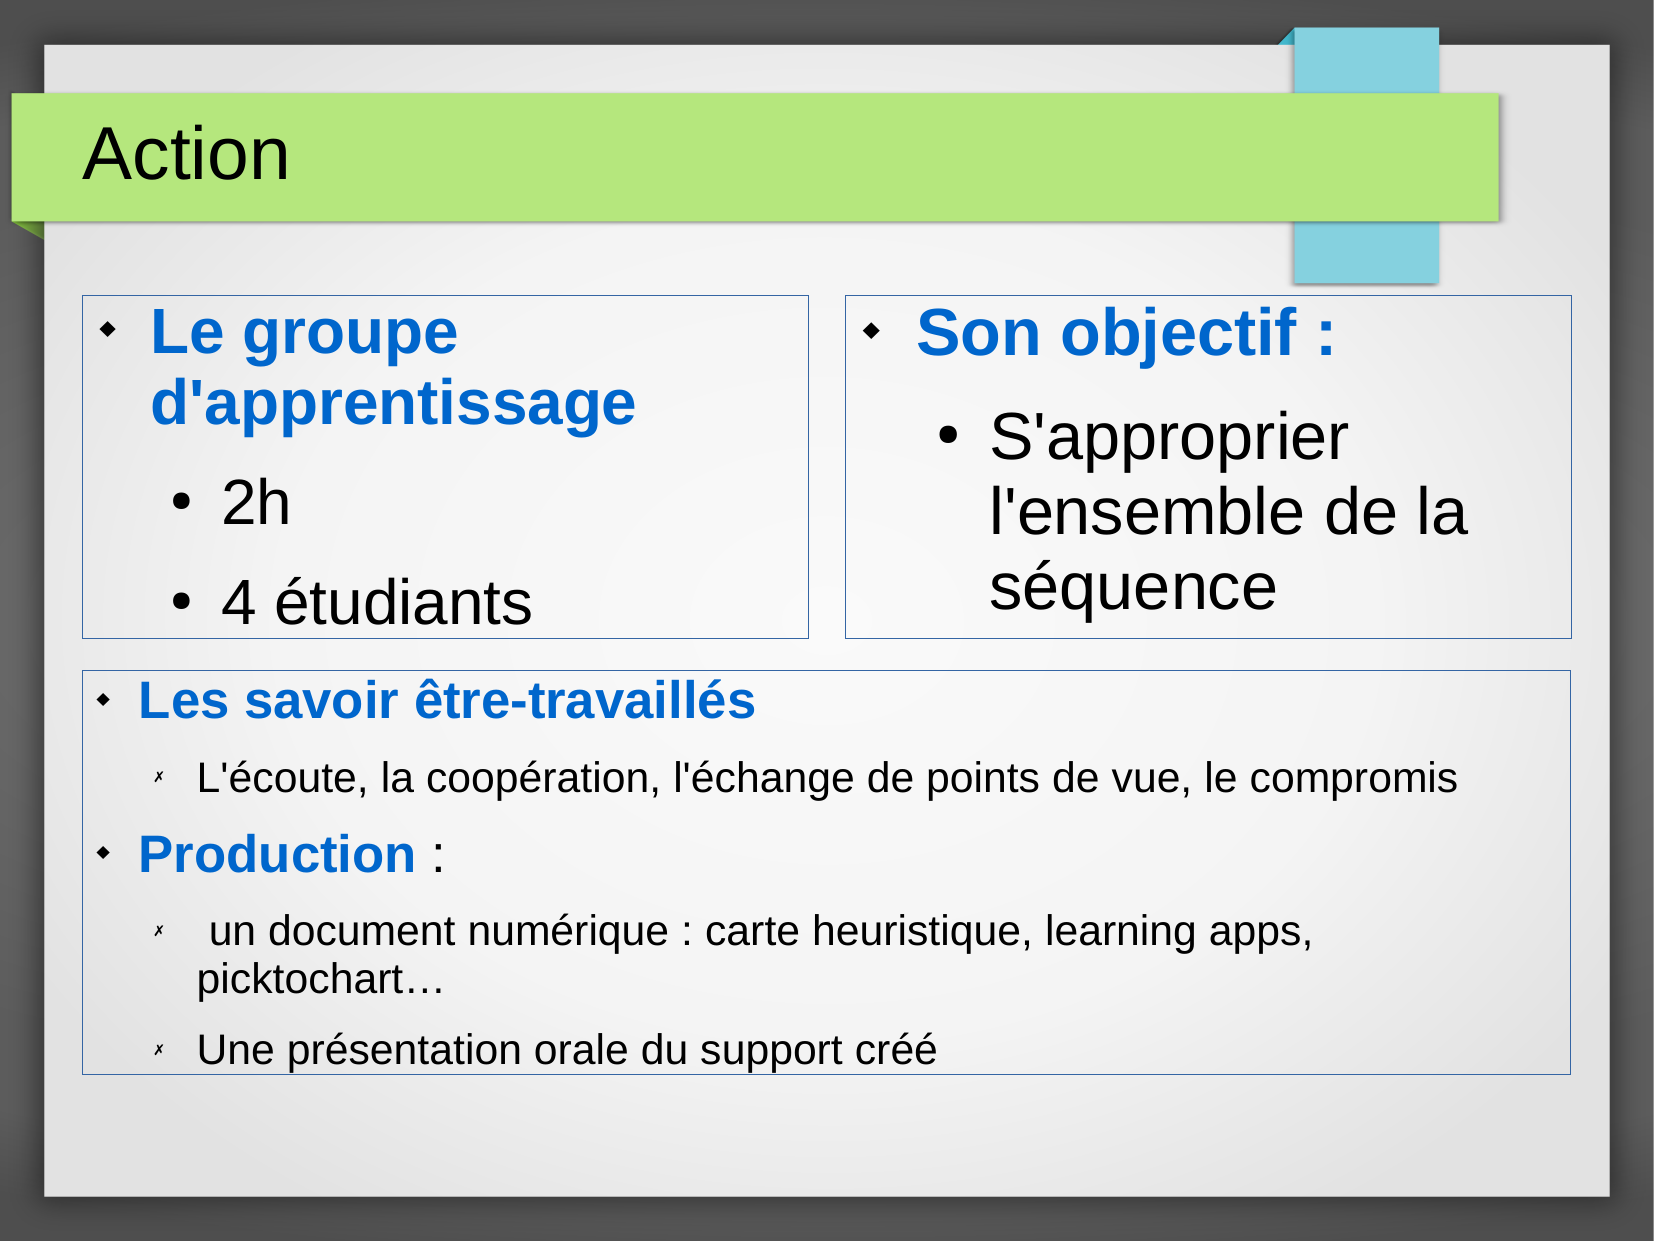

# Action
Le groupe d'apprentissage
2h
4 étudiants
Son objectif :
S'approprier l'ensemble de la séquence
Les savoir être-travaillés
L'écoute, la coopération, l'échange de points de vue, le compromis
Production :
 un document numérique : carte heuristique, learning apps, picktochart…
Une présentation orale du support créé